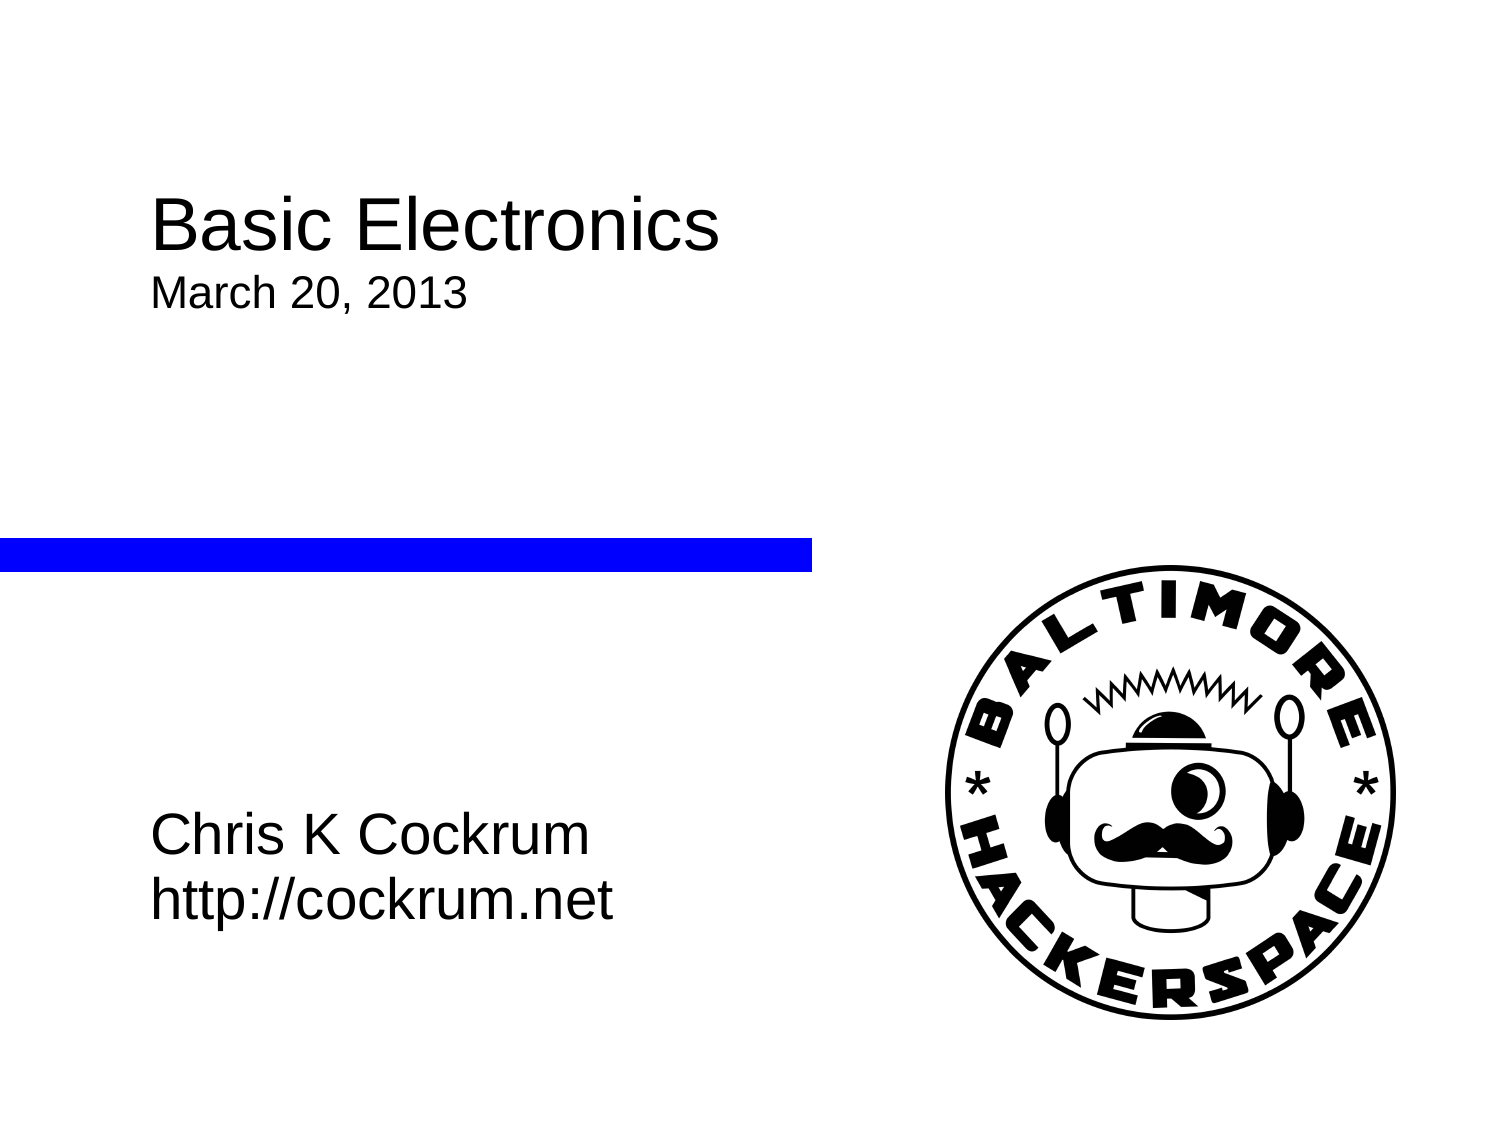

# Basic Electronics
March 20, 2013
Chris K Cockrum
http://cockrum.net